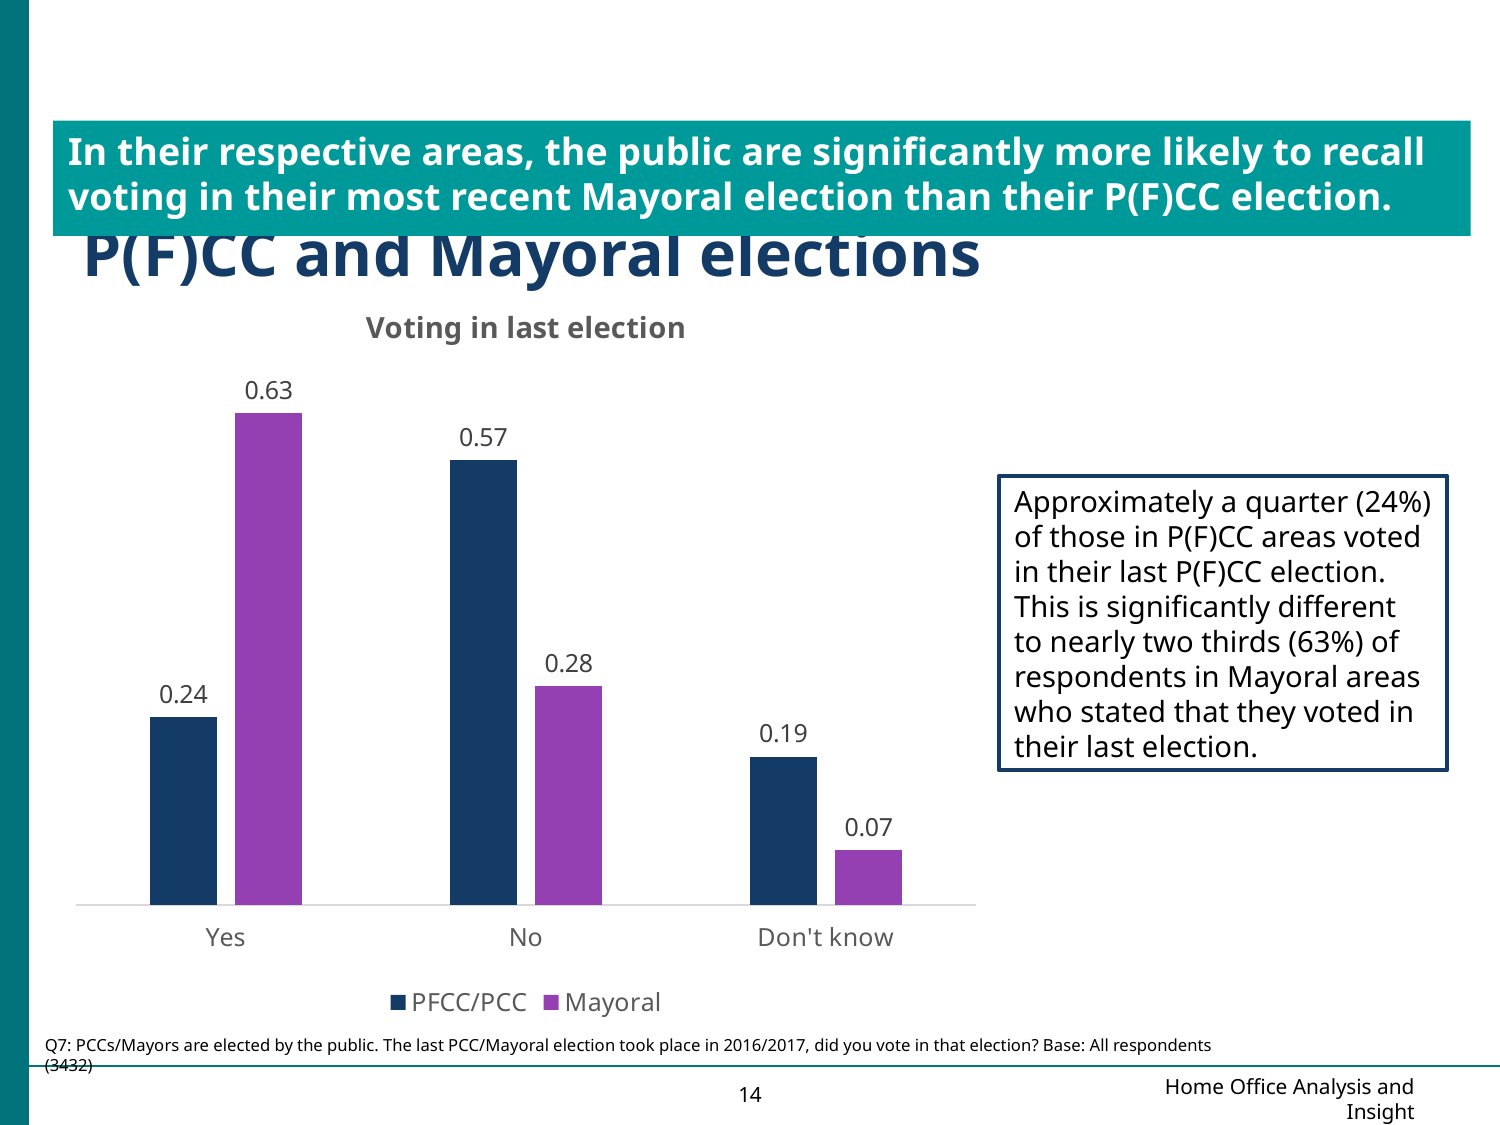

In their respective areas, the public are significantly more likely to recall voting in their most recent Mayoral election than their P(F)CC election.
# P(F)CC and Mayoral elections
### Chart: Voting in last election
| Category | PFCC/PCC | Mayoral |
|---|---|---|
| Yes | 0.24 | 0.63 |
| No | 0.57 | 0.28 |
| Don't know | 0.19 | 0.07 |Approximately a quarter (24%) of those in P(F)CC areas voted in their last P(F)CC election. This is significantly different to nearly two thirds (63%) of respondents in Mayoral areas who stated that they voted in their last election.
Q7: PCCs/Mayors are elected by the public. The last PCC/Mayoral election took place in 2016/2017, did you vote in that election? Base: All respondents (3432)
4